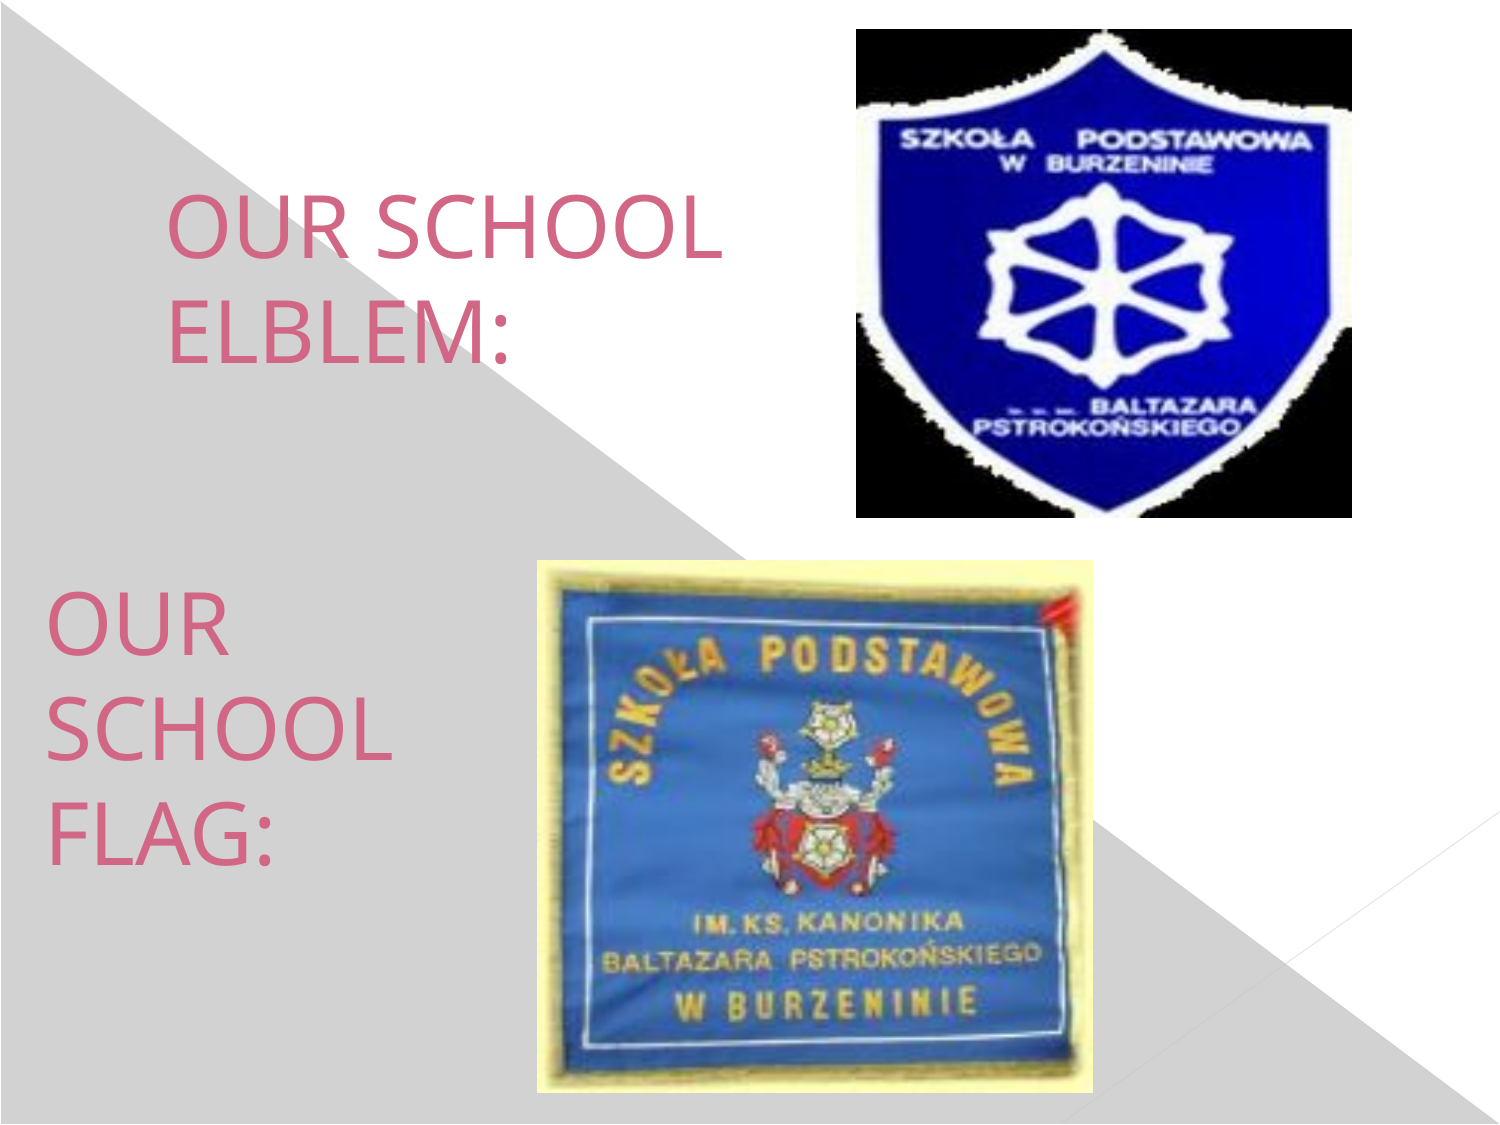

# OUR SCHOOL ELBLEM:
OUR SCHOOL
FLAG: